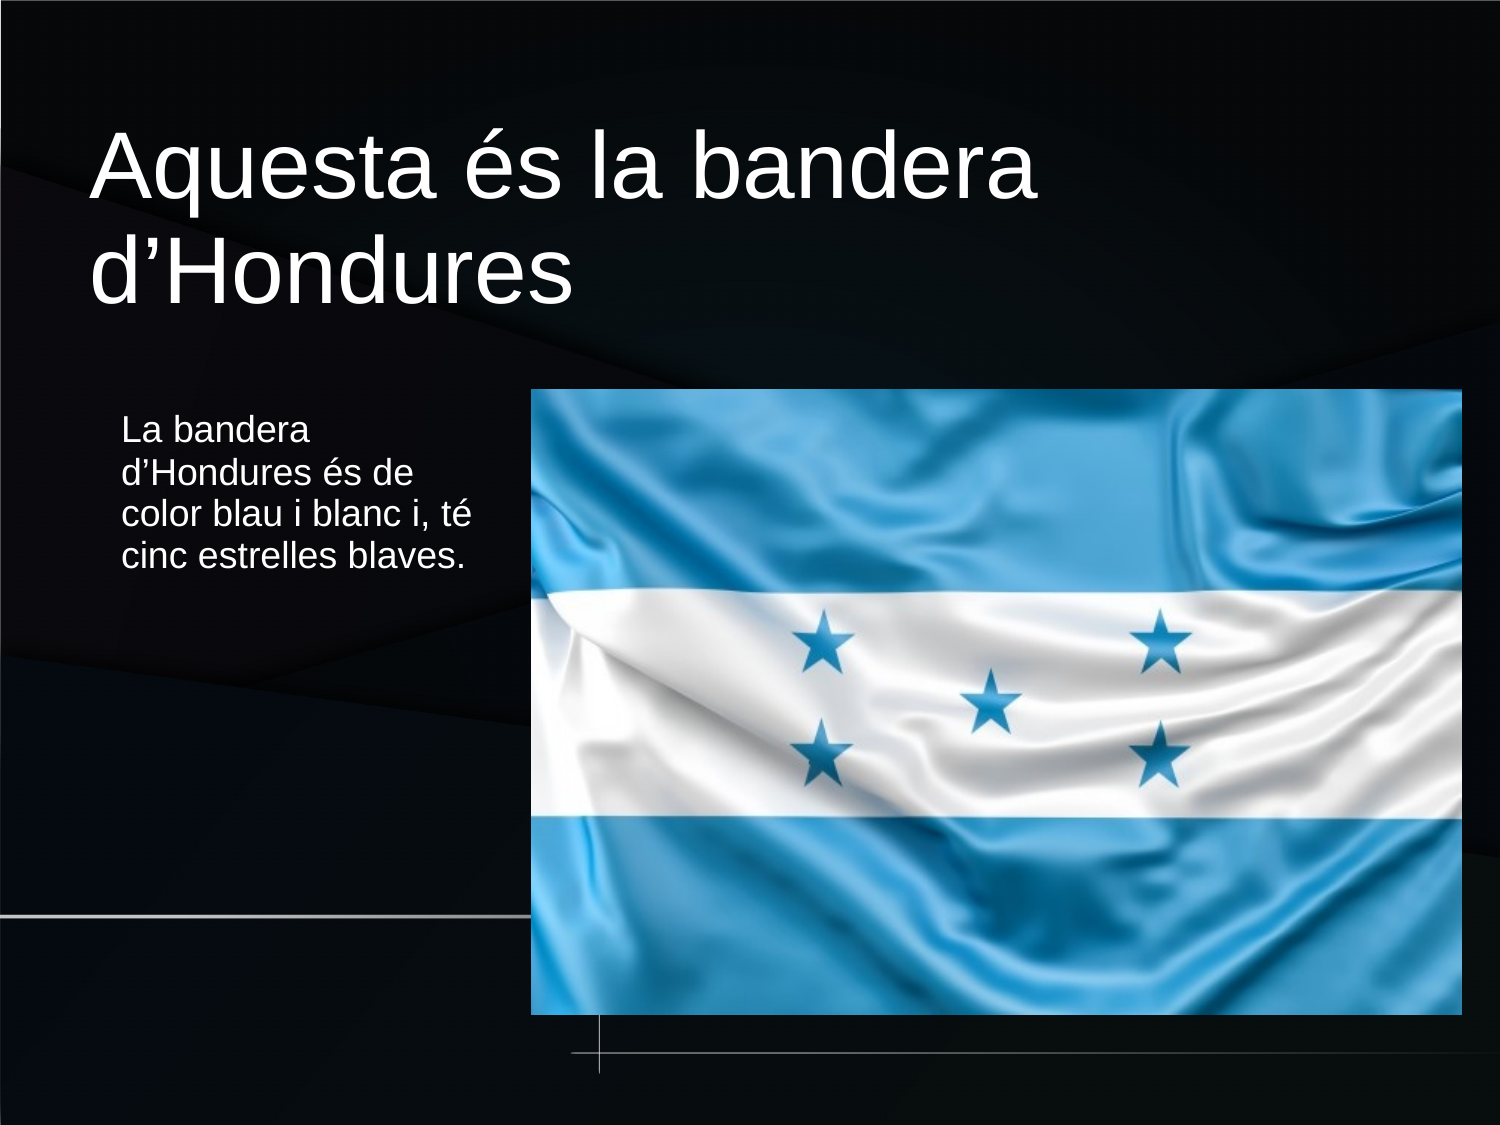

# Aquesta és la bandera d’Hondures
La bandera d’Hondures és de color blau i blanc i, té cinc estrelles blaves.